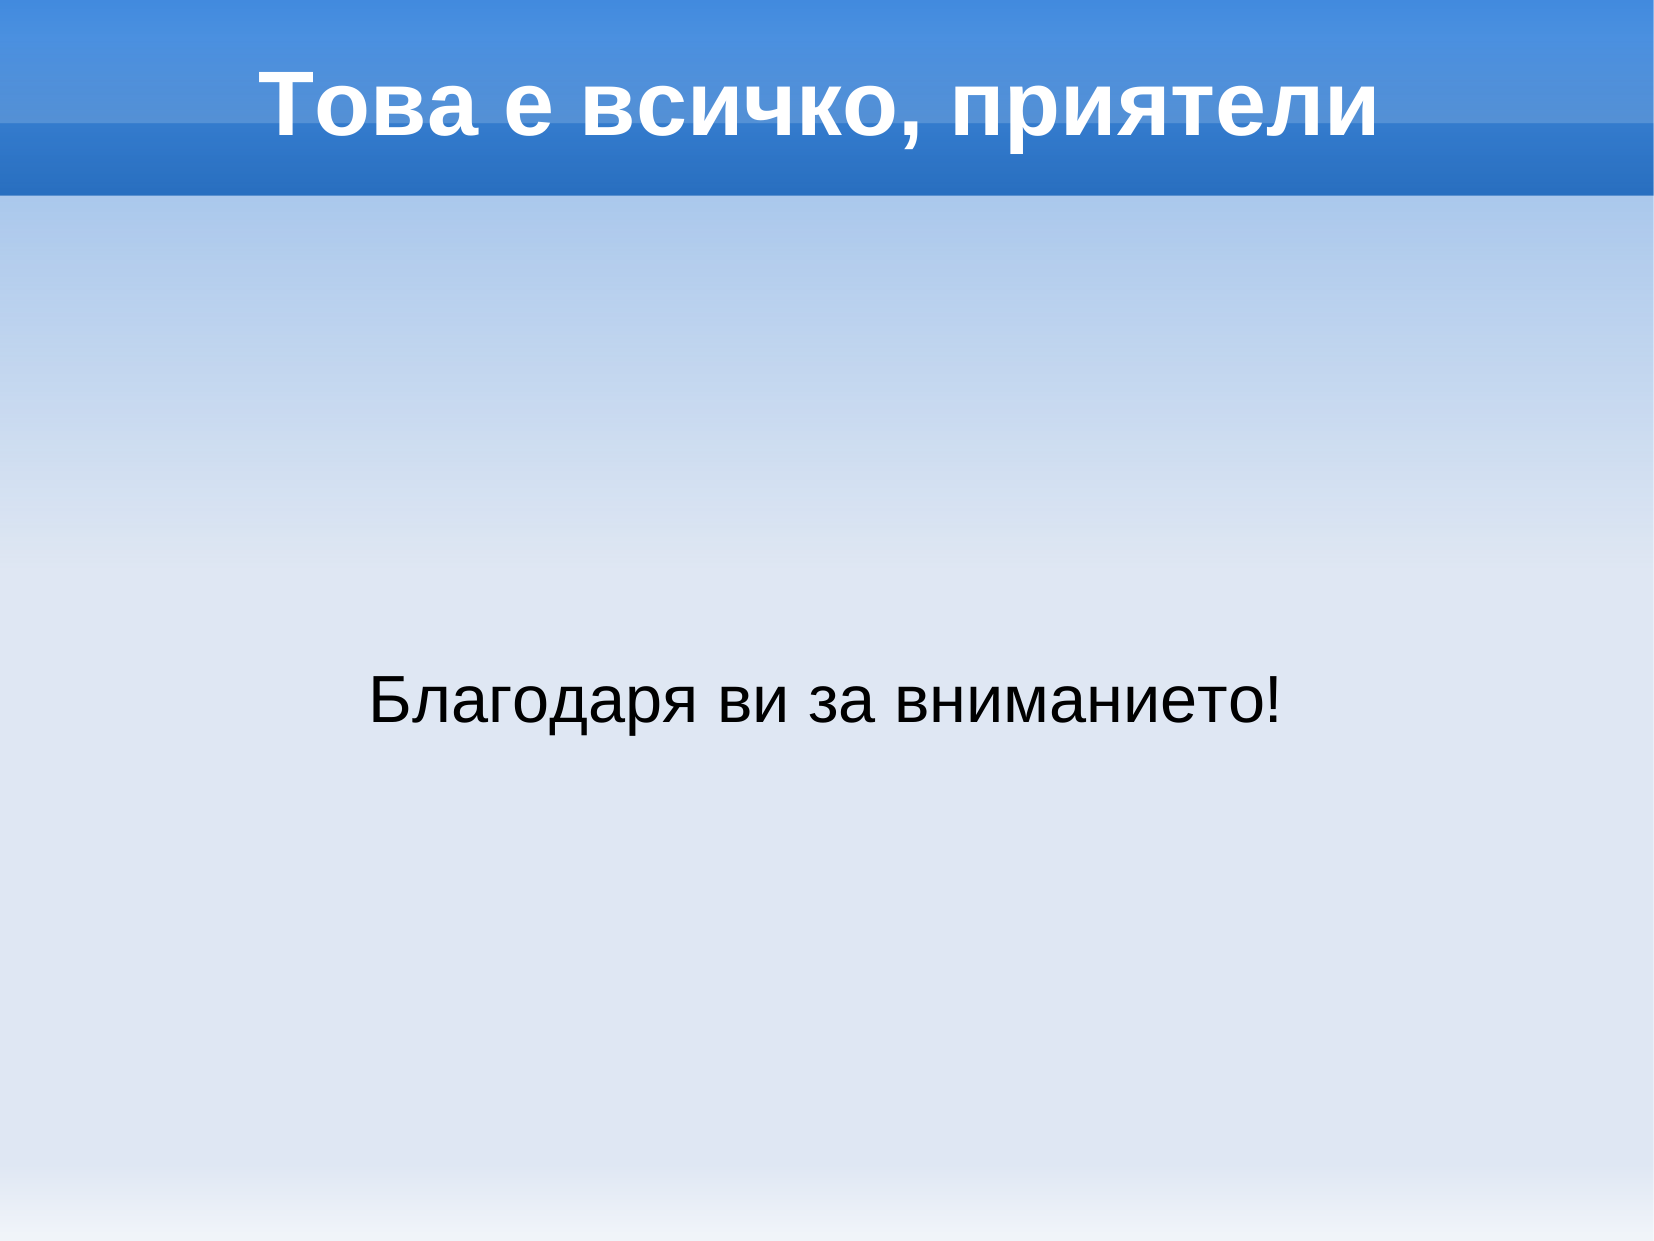

# Това е всичко, приятели
Благодаря ви за вниманието!